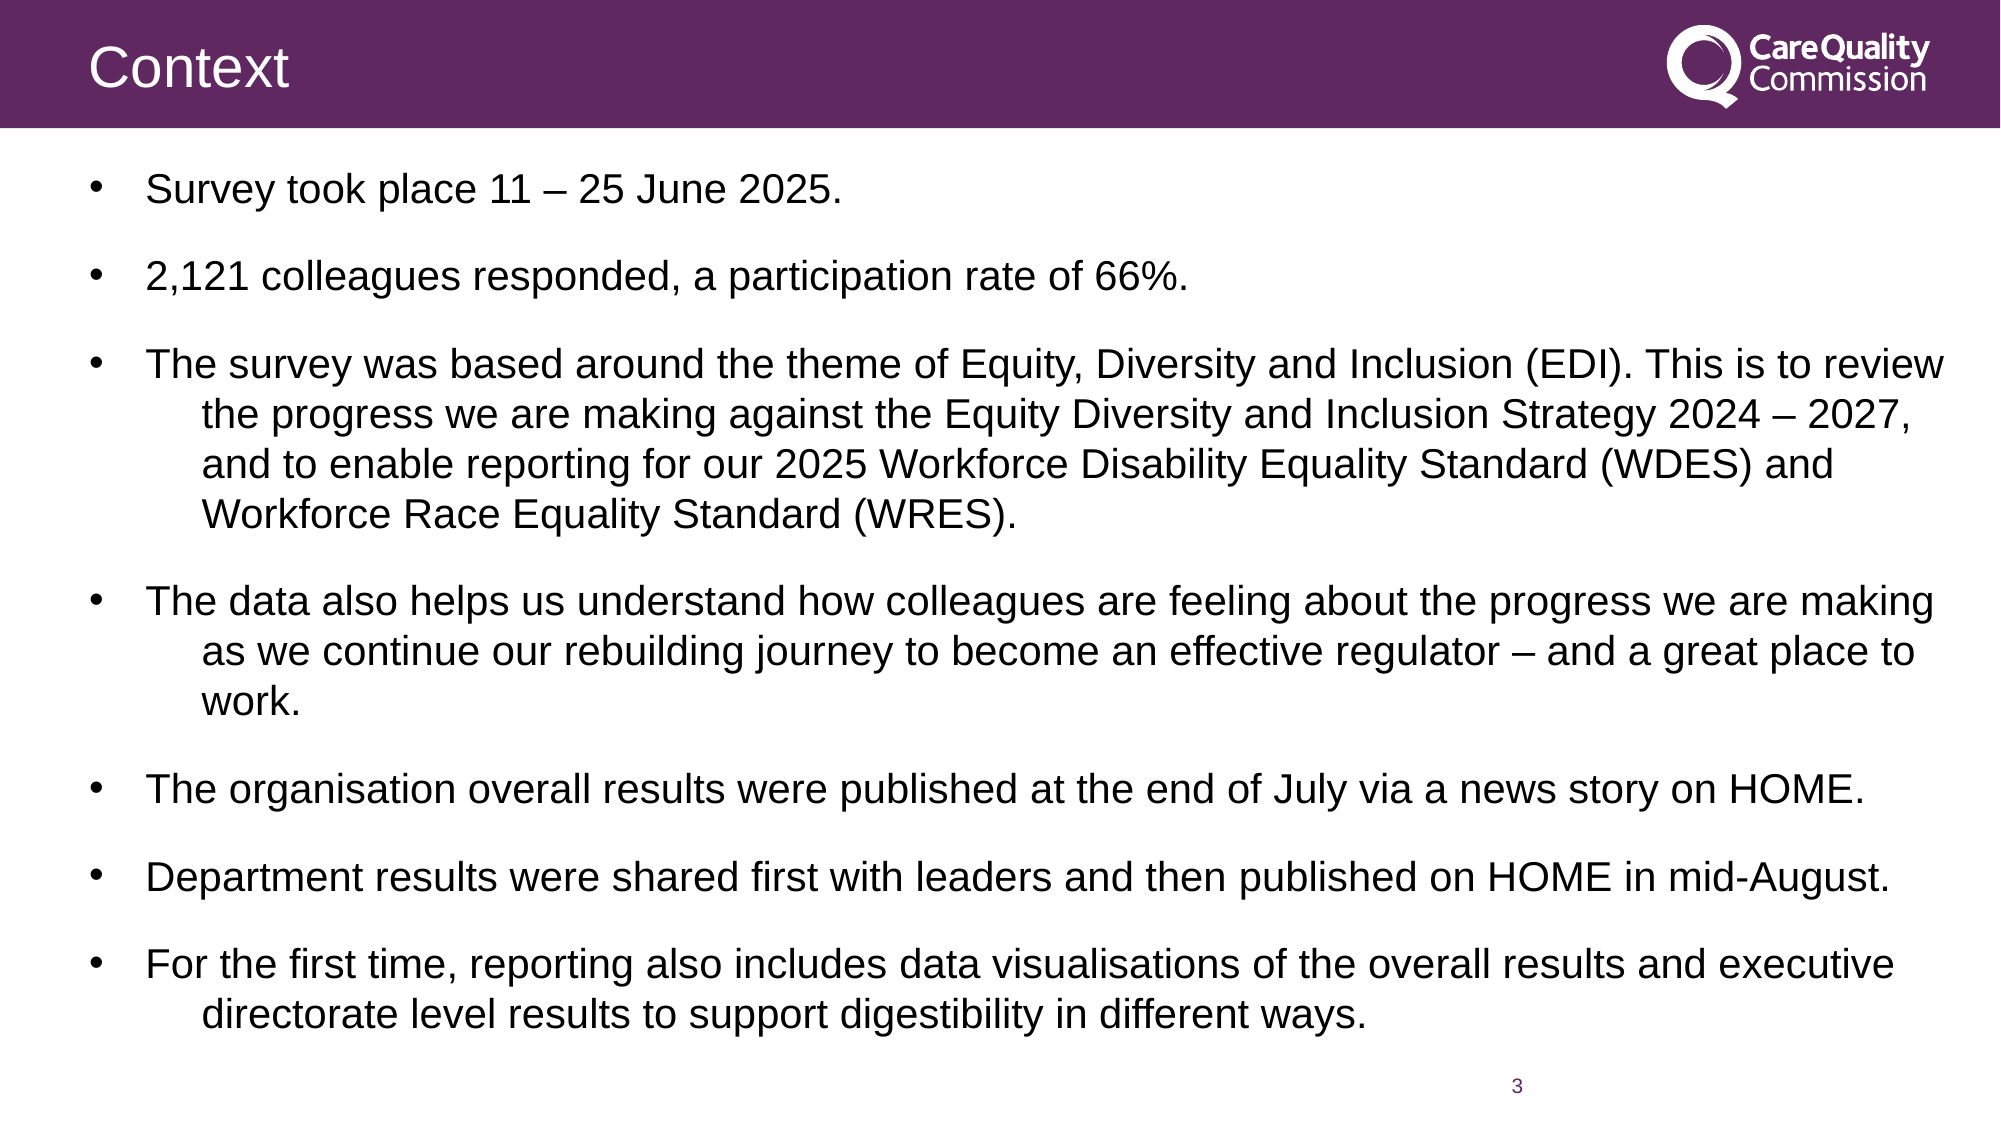

# Context
Survey took place 11 – 25 June 2025.
2,121 colleagues responded, a participation rate of 66%.
The survey was based around the theme of Equity, Diversity and Inclusion (EDI). This is to review the progress we are making against the Equity Diversity and Inclusion Strategy 2024 – 2027, and to enable reporting for our 2025 Workforce Disability Equality Standard (WDES) and Workforce Race Equality Standard (WRES).
The data also helps us understand how colleagues are feeling about the progress we are making as we continue our rebuilding journey to become an effective regulator – and a great place to work.
The organisation overall results were published at the end of July via a news story on HOME.
Department results were shared first with leaders and then published on HOME in mid-August.
For the first time, reporting also includes data visualisations of the overall results and executive directorate level results to support digestibility in different ways.